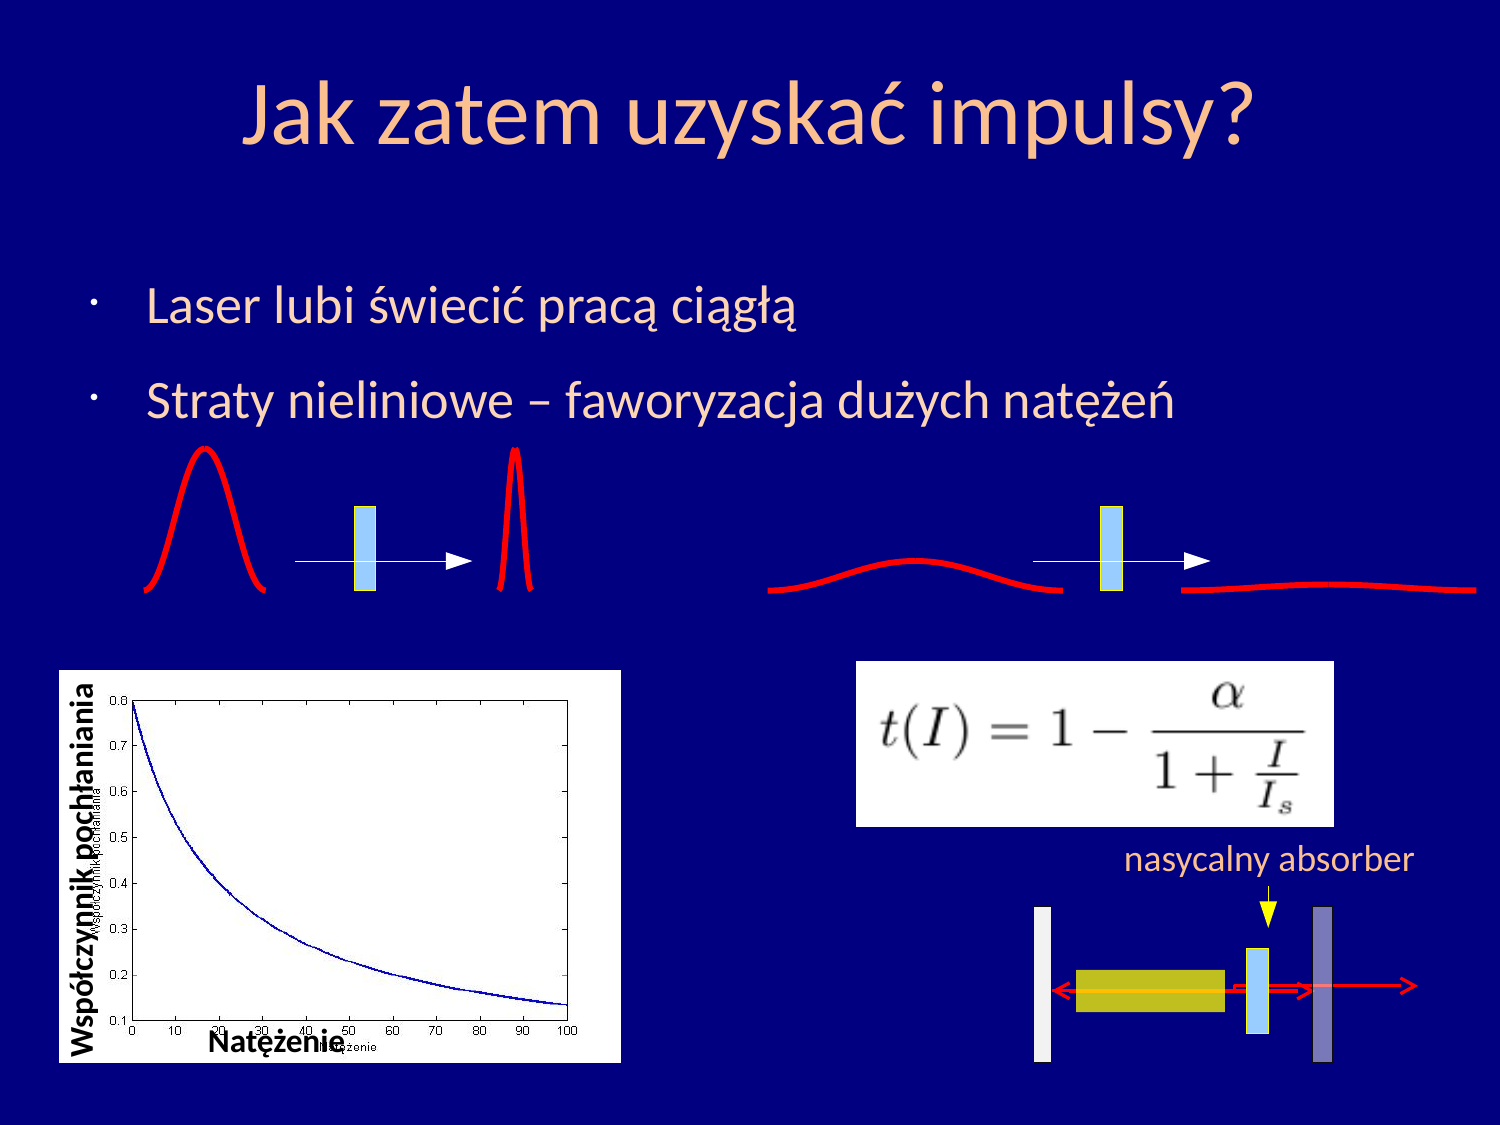

# Jak zatem uzyskać impulsy?
Laser lubi świecić pracą ciągłą
Straty nieliniowe – faworyzacja dużych natężeń
Współczynnik pochłaniania
nasycalny absorber
Natężenie